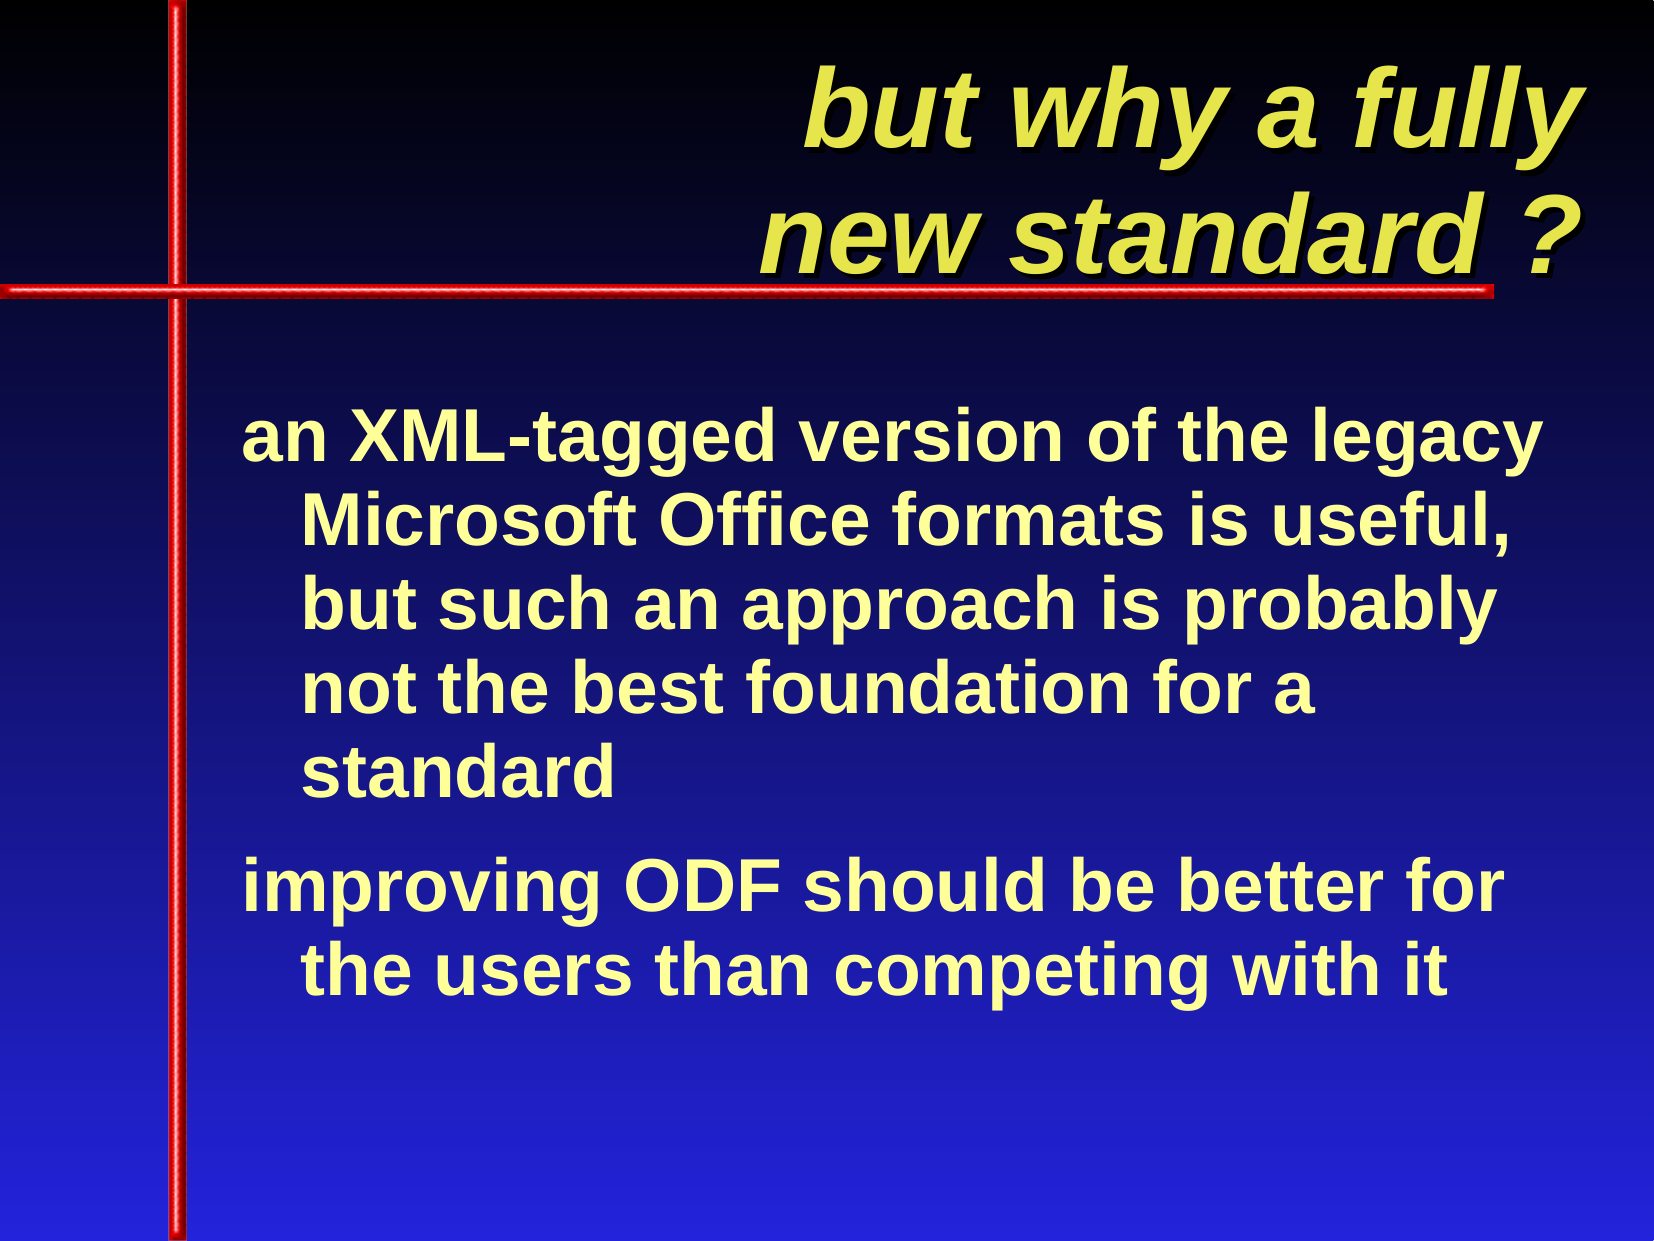

# but why a fully new standard ?
an XML-tagged version of the legacy Microsoft Office formats is useful, but such an approach is probably not the best foundation for a standard
improving ODF should be better for the users than competing with it